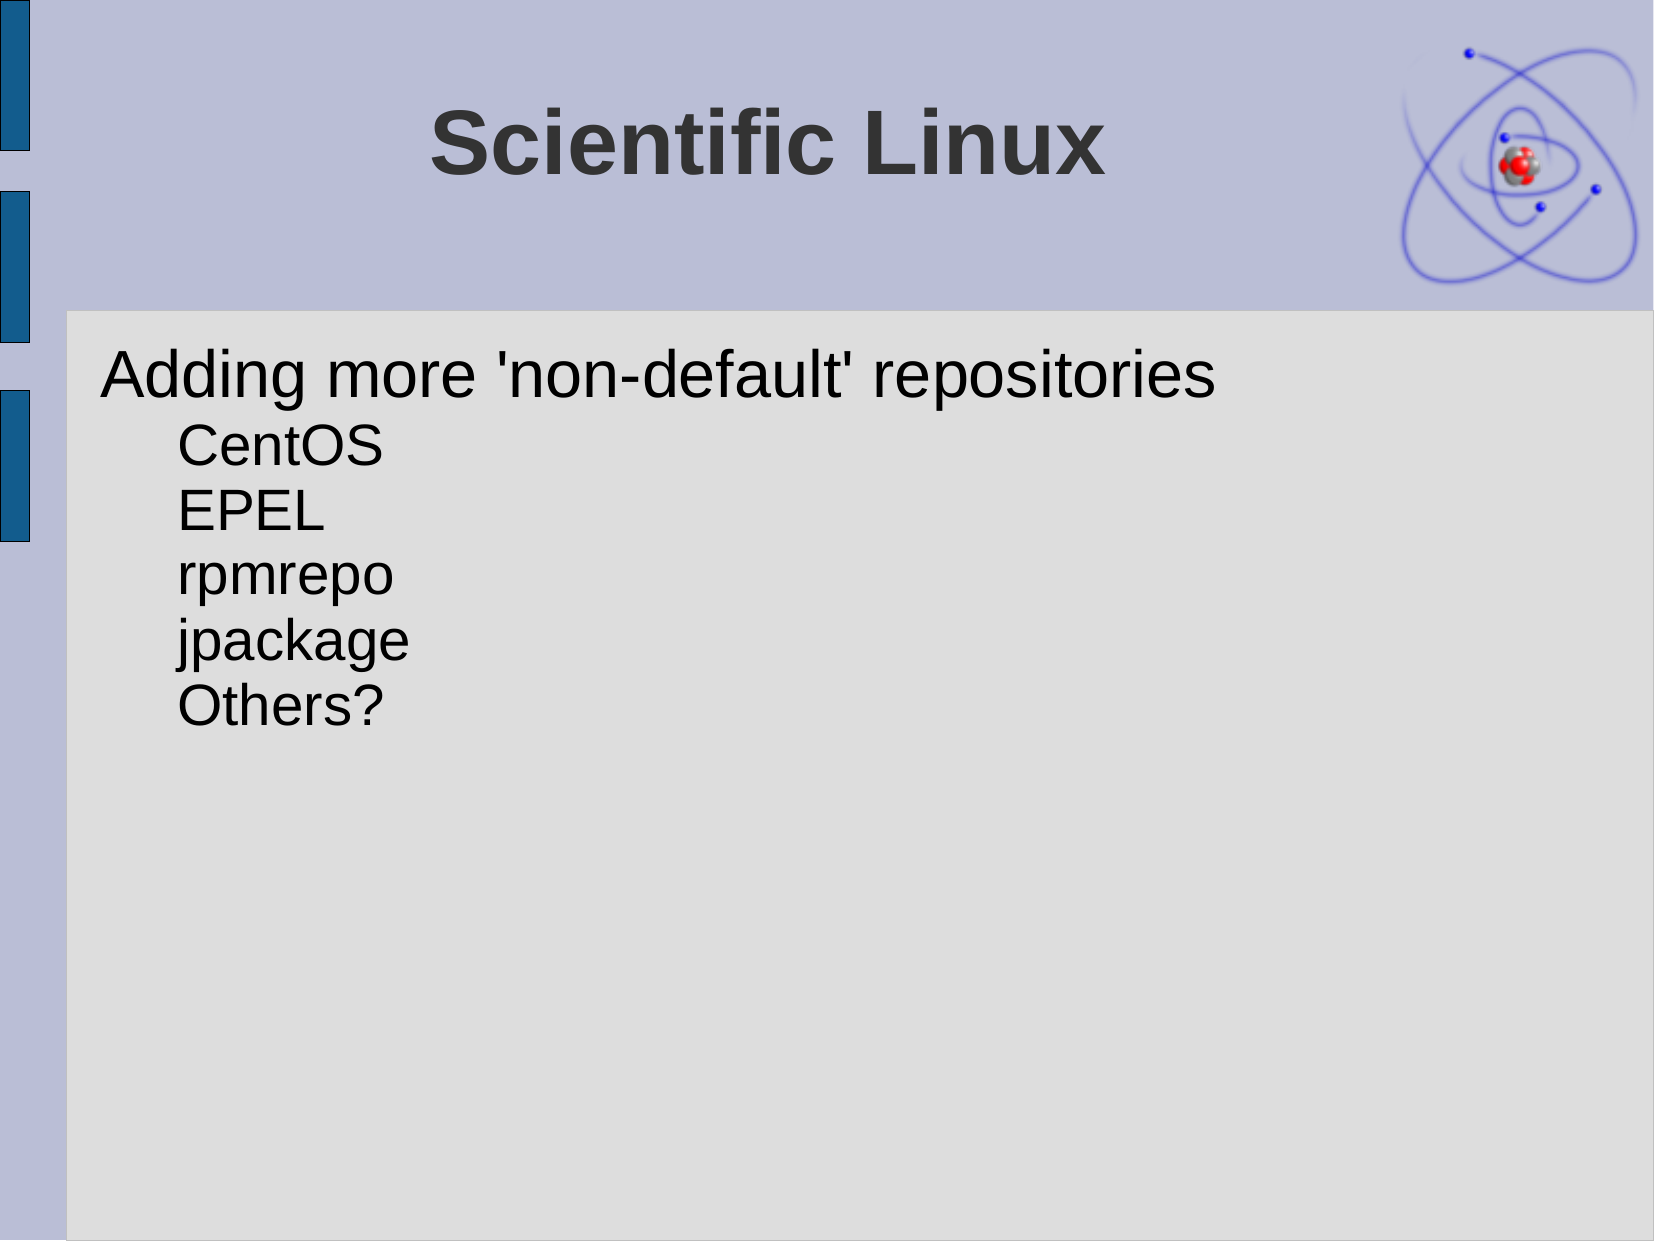

# Scientific Linux
Adding more 'non-default' repositories
CentOS
EPEL
rpmrepo
jpackage
Others?